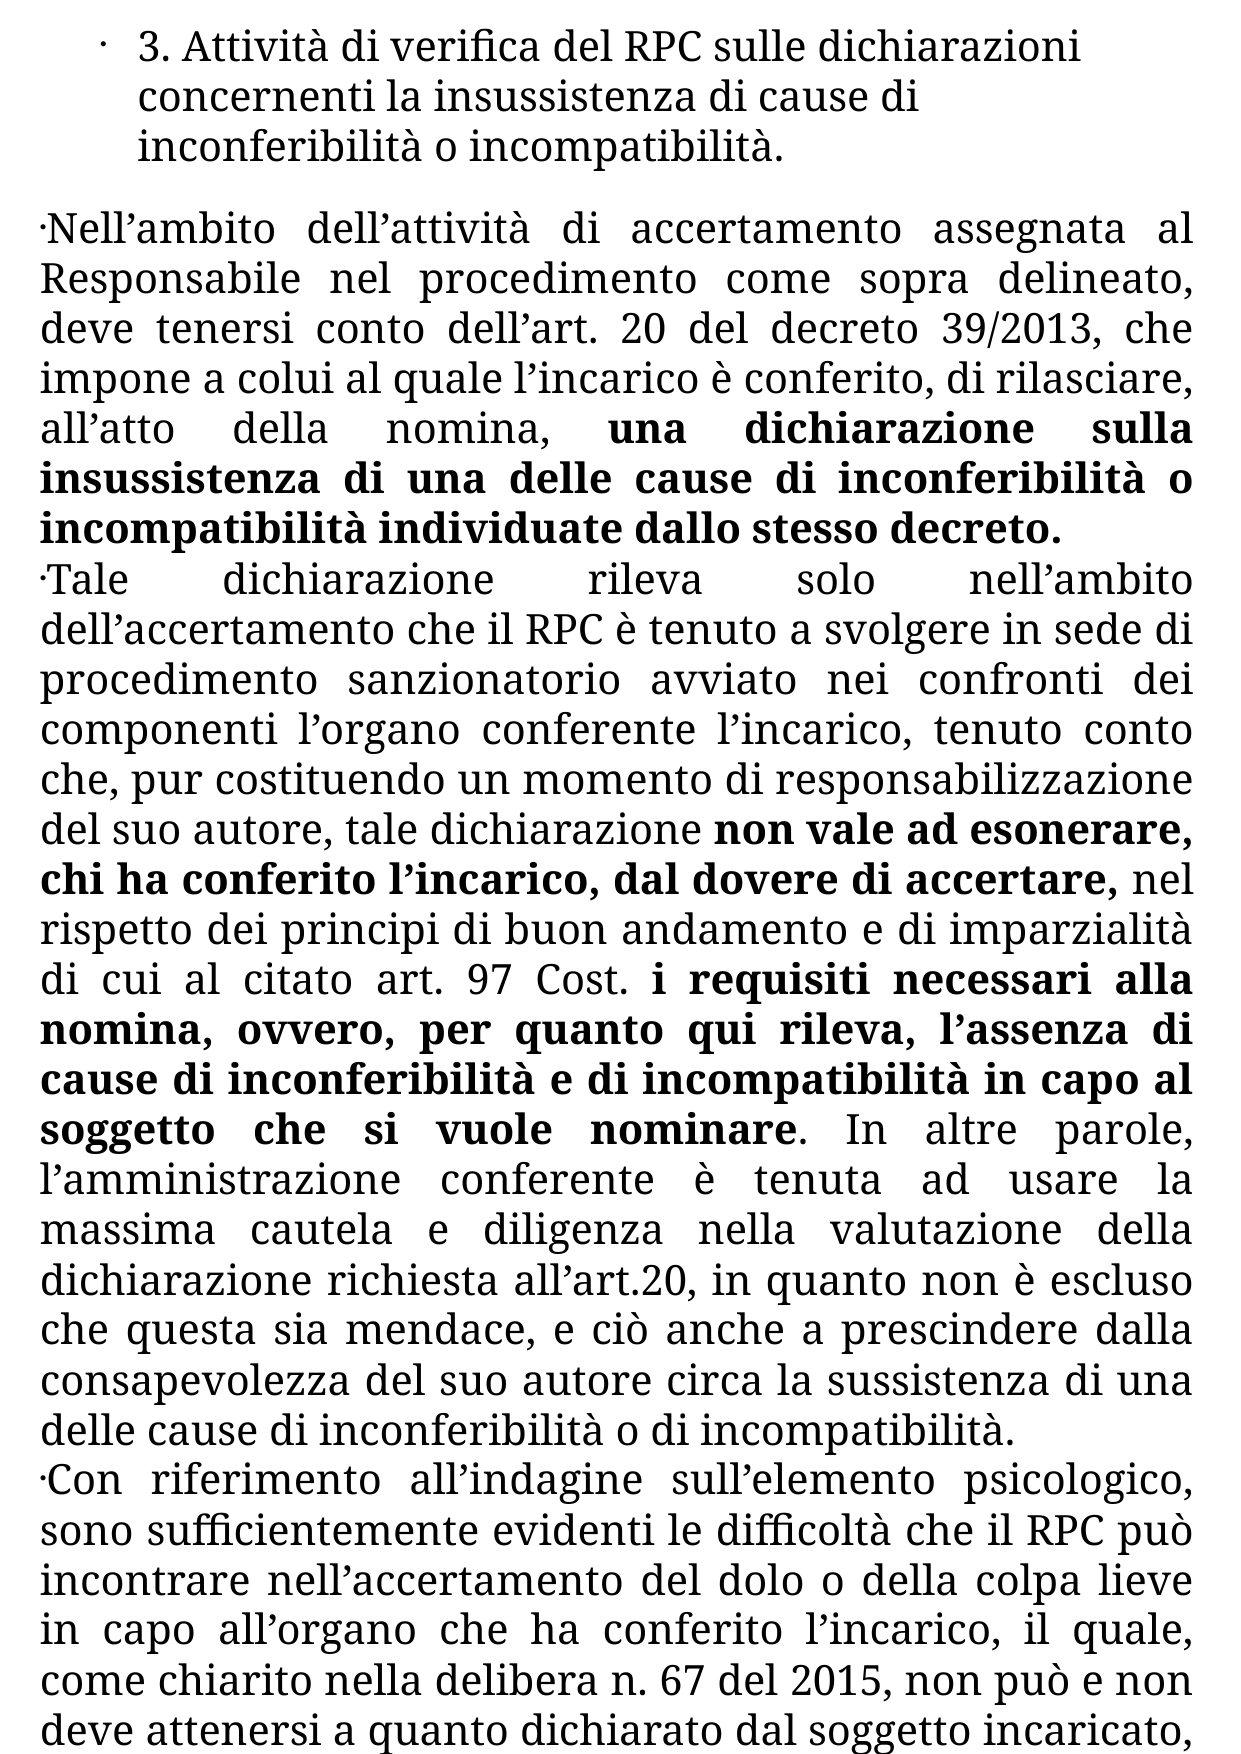

# 3. Attività di verifica del RPC sulle dichiarazioni concernenti la insussistenza di cause di inconferibilità o incompatibilità.
Nell’ambito dell’attività di accertamento assegnata al Responsabile nel procedimento come sopra delineato, deve tenersi conto dell’art. 20 del decreto 39/2013, che impone a colui al quale l’incarico è conferito, di rilasciare, all’atto della nomina, una dichiarazione sulla insussistenza di una delle cause di inconferibilità o incompatibilità individuate dallo stesso decreto.
Tale dichiarazione rileva solo nell’ambito dell’accertamento che il RPC è tenuto a svolgere in sede di procedimento sanzionatorio avviato nei confronti dei componenti l’organo conferente l’incarico, tenuto conto che, pur costituendo un momento di responsabilizzazione del suo autore, tale dichiarazione non vale ad esonerare, chi ha conferito l’incarico, dal dovere di accertare, nel rispetto dei principi di buon andamento e di imparzialità di cui al citato art. 97 Cost. i requisiti necessari alla nomina, ovvero, per quanto qui rileva, l’assenza di cause di inconferibilità e di incompatibilità in capo al soggetto che si vuole nominare. In altre parole, l’amministrazione conferente è tenuta ad usare la massima cautela e diligenza nella valutazione della dichiarazione richiesta all’art.20, in quanto non è escluso che questa sia mendace, e ciò anche a prescindere dalla consapevolezza del suo autore circa la sussistenza di una delle cause di inconferibilità o di incompatibilità.
Con riferimento all’indagine sull’elemento psicologico, sono sufficientemente evidenti le difficoltà che il RPC può incontrare nell’accertamento del dolo o della colpa lieve in capo all’organo che ha conferito l’incarico, il quale, come chiarito nella delibera n. 67 del 2015, non può e non deve attenersi a quanto dichiarato dal soggetto incaricato, ma è tenuto a verificare, con la massima cautela, se, in base agli atti conosciuti o conoscibili, l’autore del provvedimento di nomina avrebbe potuto – anche con un